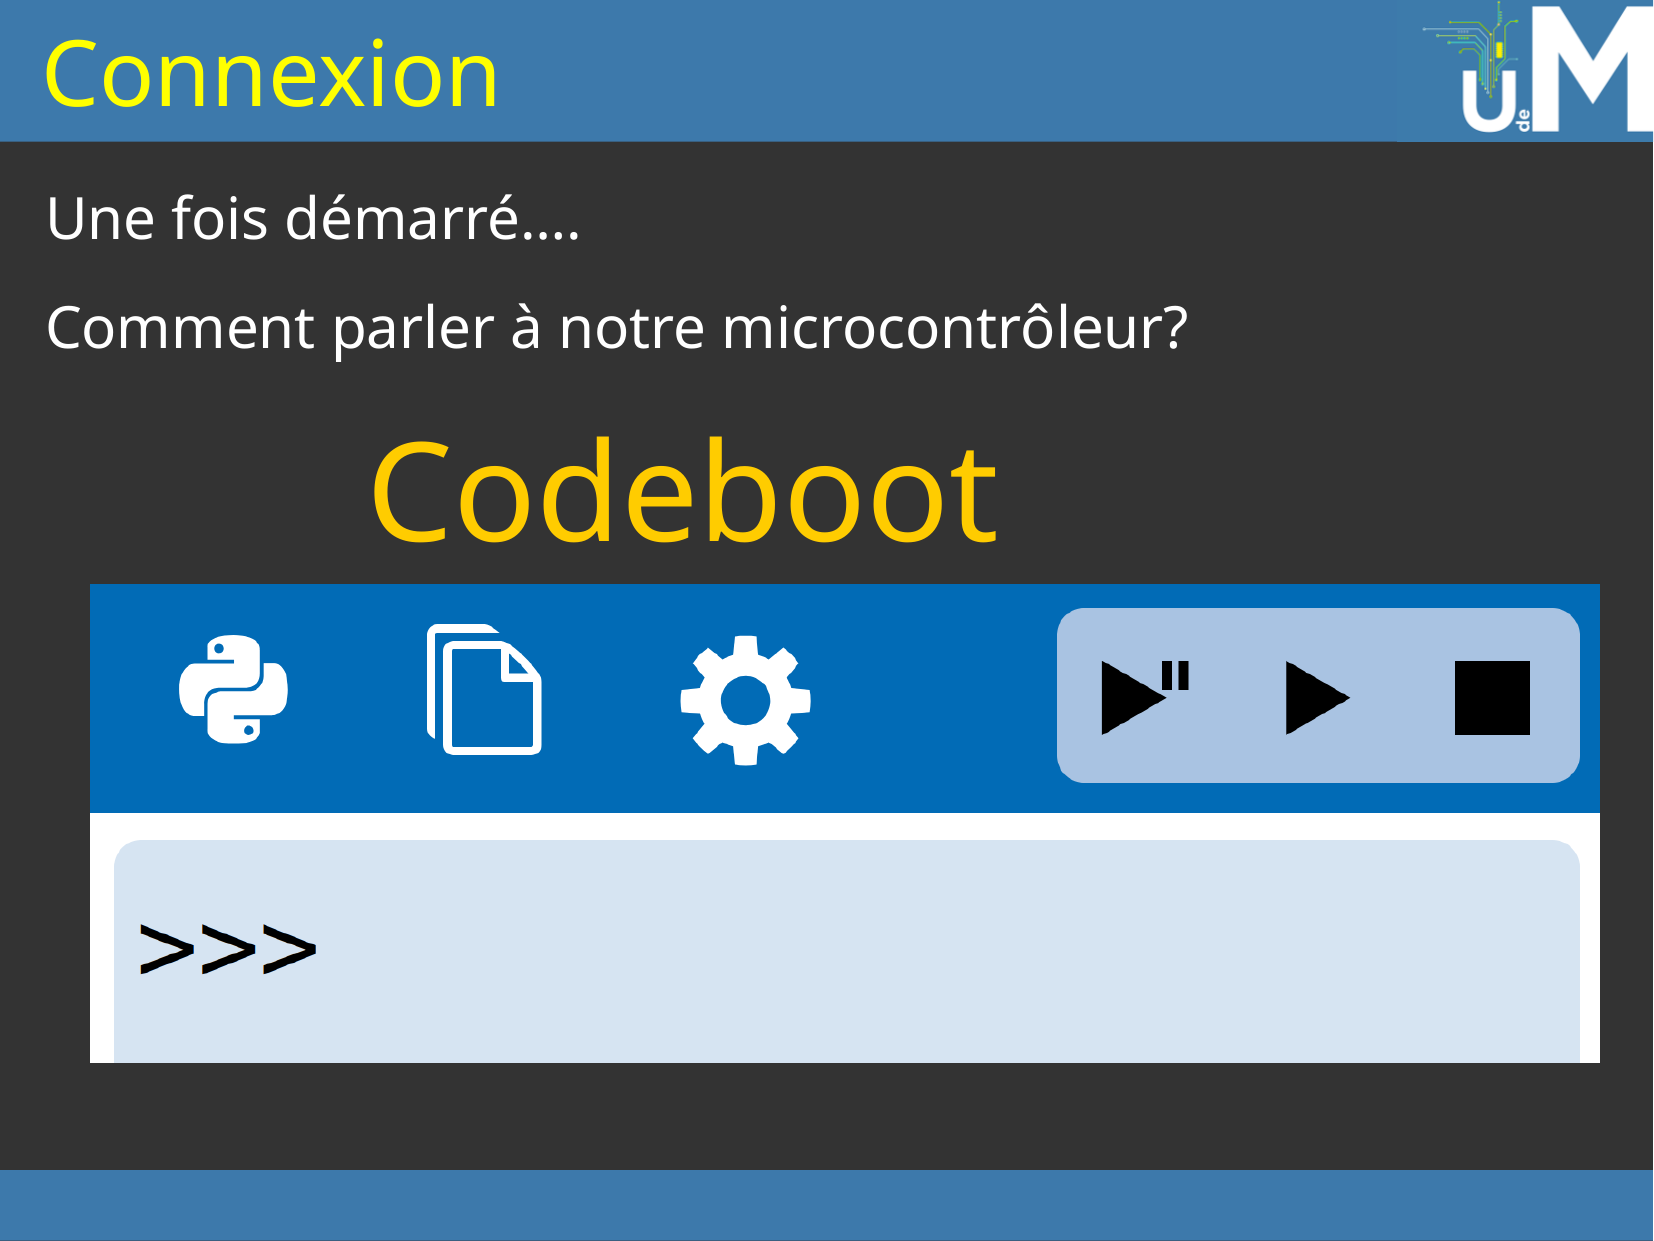

# Connexion
Une fois démarré….
Comment parler à notre microcontrôleur?
 Codeboot